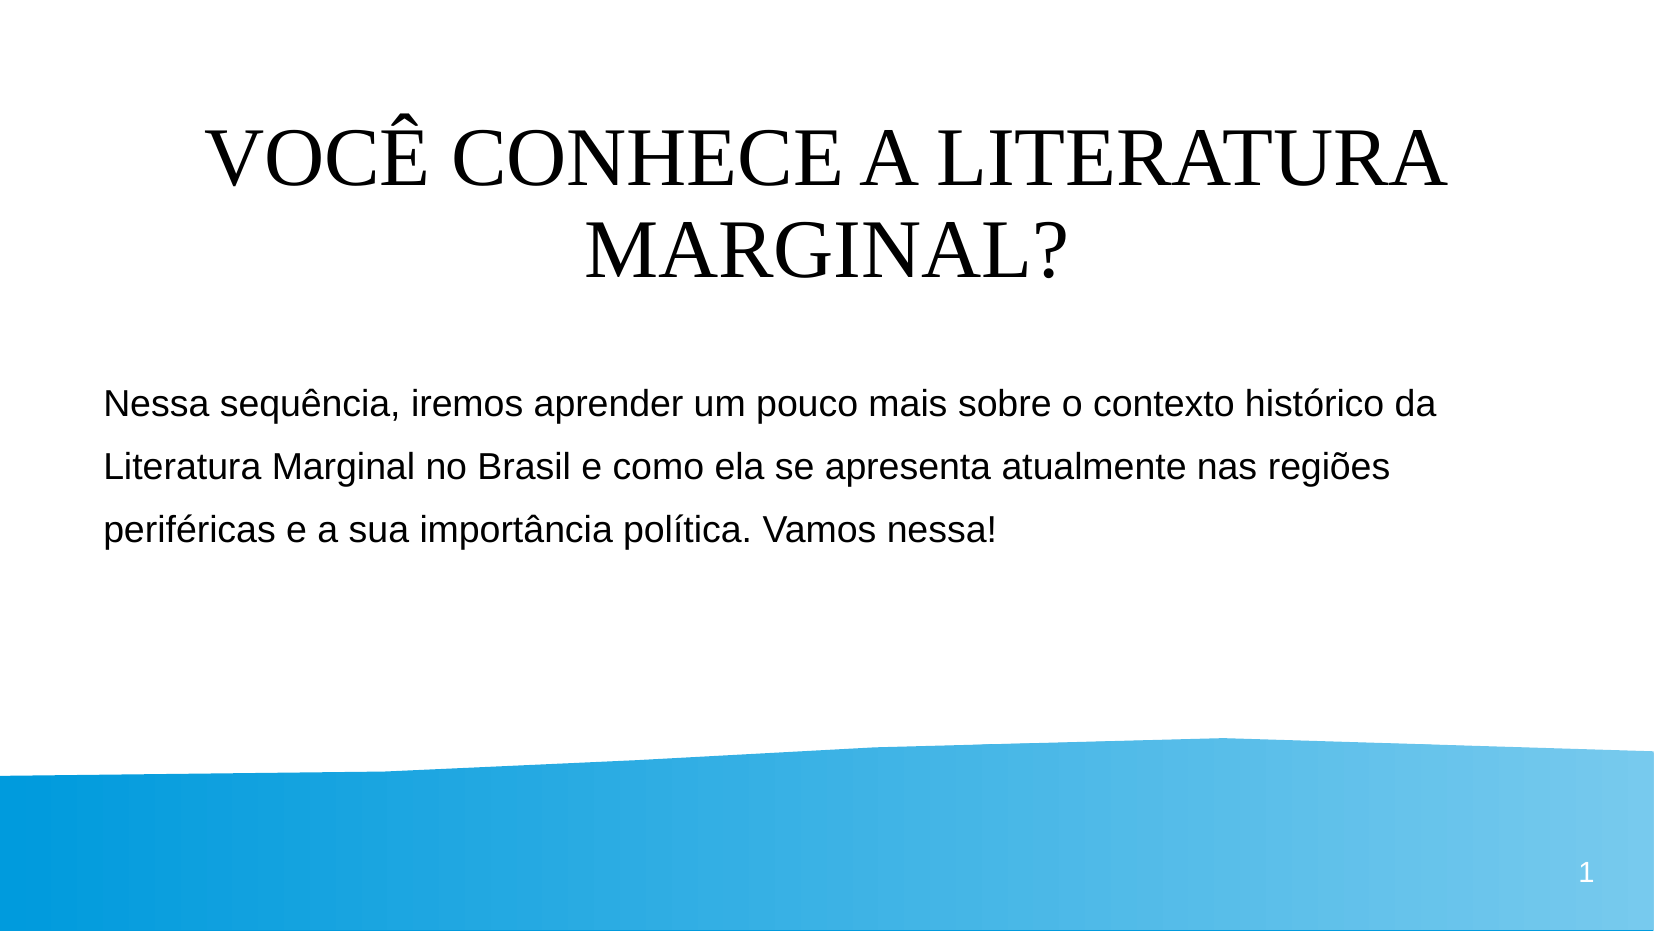

# VOCÊ CONHECE A LITERATURA MARGINAL?
Nessa sequência, iremos aprender um pouco mais sobre o contexto histórico da Literatura Marginal no Brasil e como ela se apresenta atualmente nas regiões periféricas e a sua importância política. Vamos nessa!